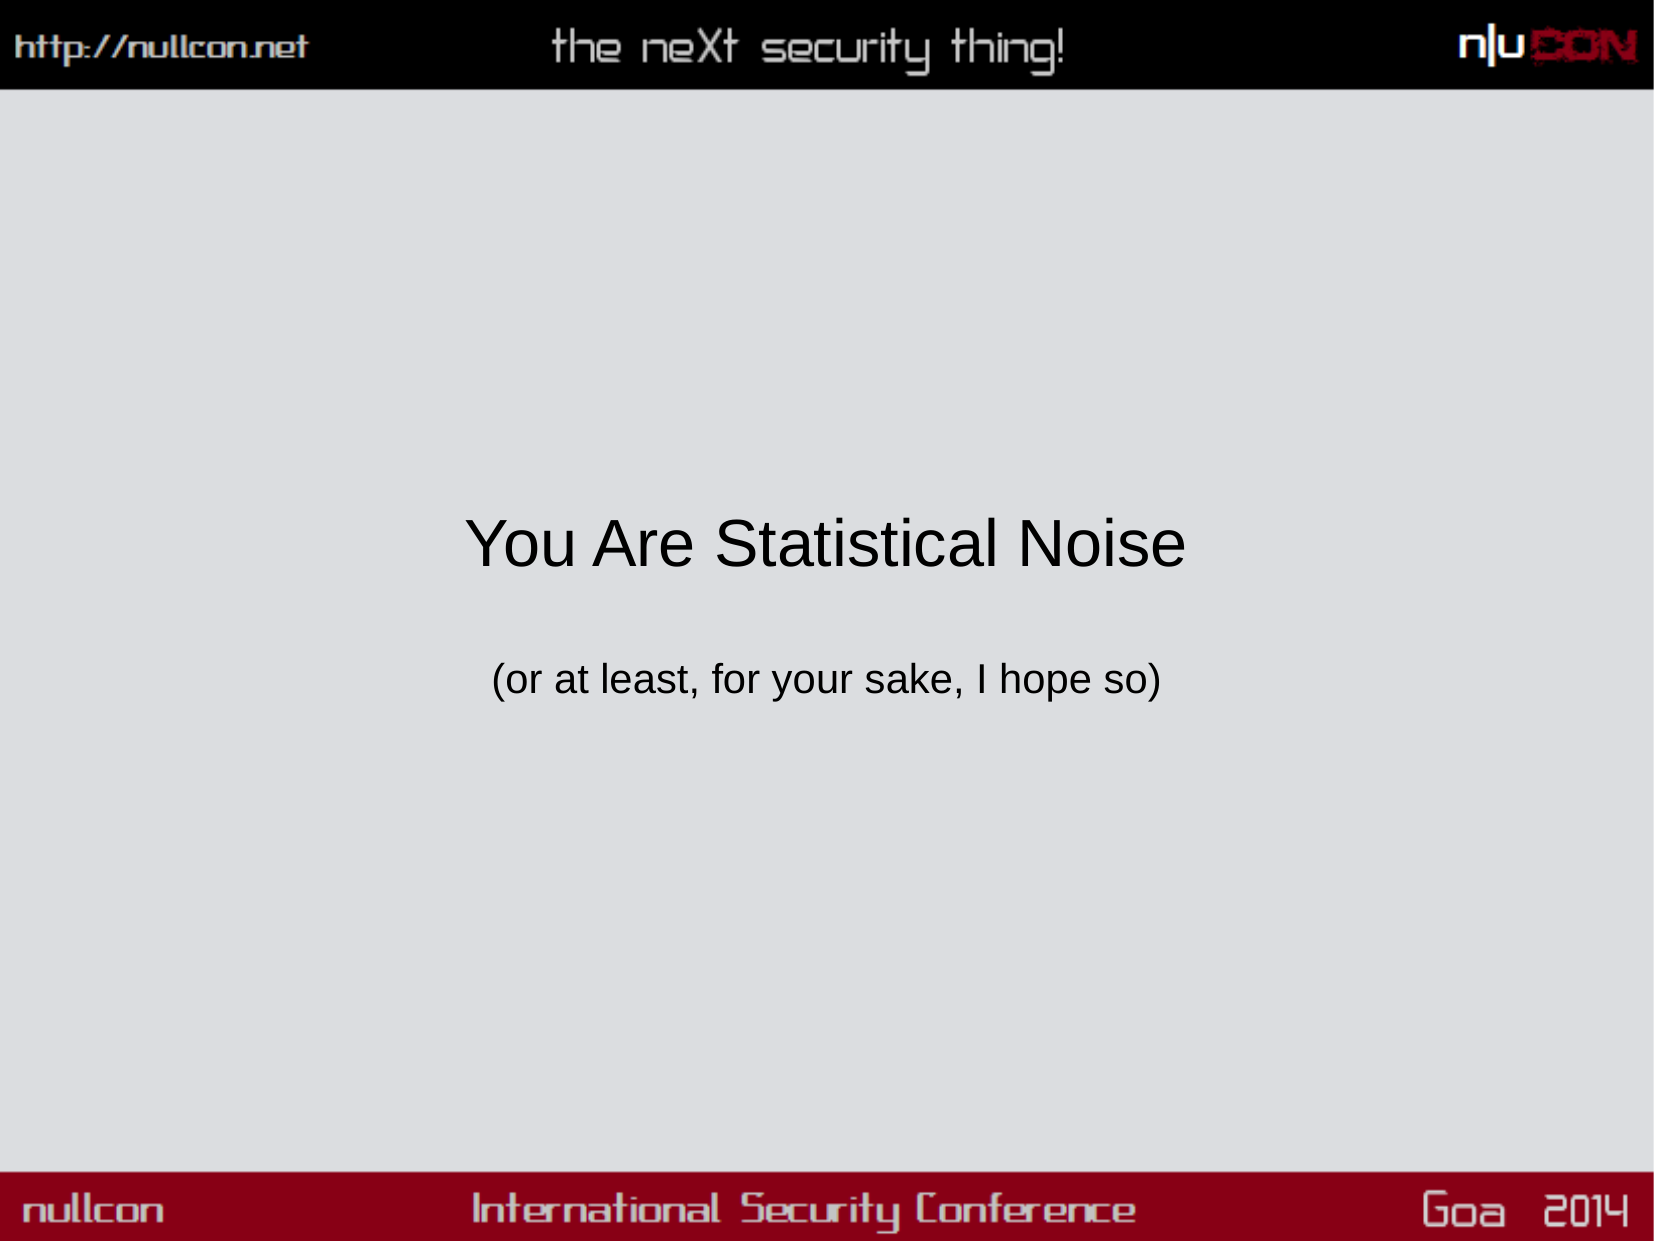

# You Are Statistical Noise
(or at least, for your sake, I hope so)